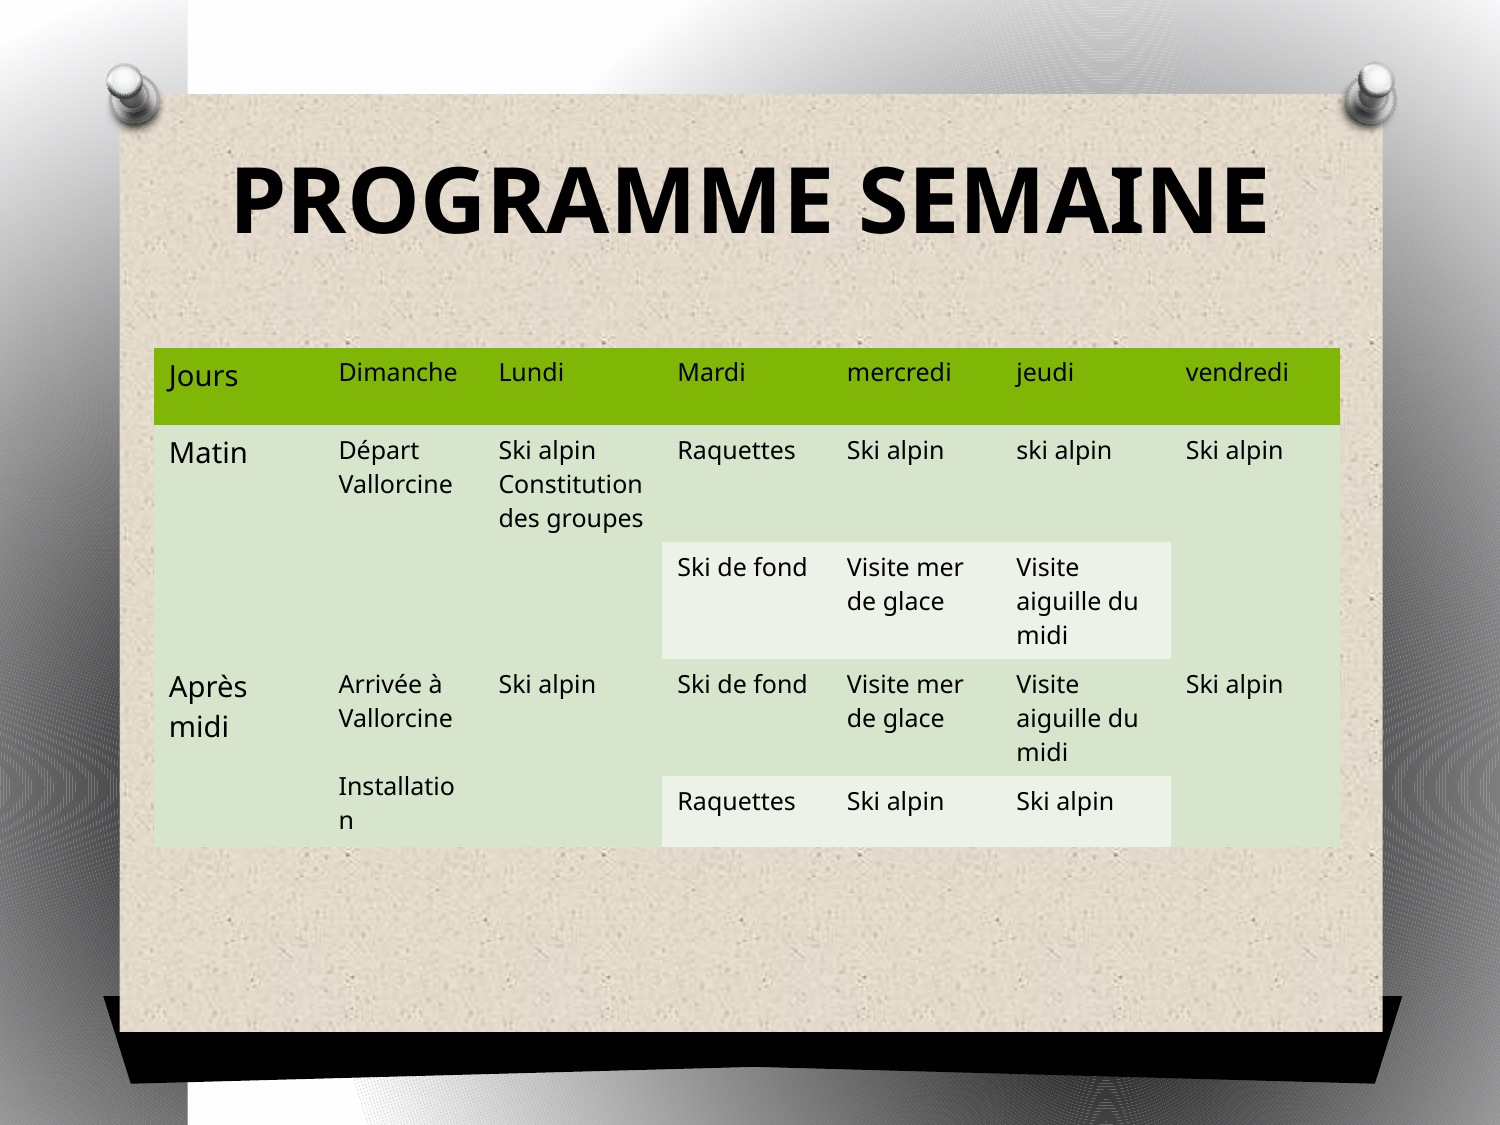

# PROGRAMME SEMAINE
| Jours | Dimanche | Lundi | Mardi | mercredi | jeudi | vendredi |
| --- | --- | --- | --- | --- | --- | --- |
| Matin | Départ Vallorcine | Ski alpin Constitution des groupes | Raquettes | Ski alpin | ski alpin | Ski alpin |
| | | | Ski de fond | Visite mer de glace | Visite aiguille du midi | |
| Après midi | Arrivée à Vallorcine Installation | Ski alpin | Ski de fond | Visite mer de glace | Visite aiguille du midi | Ski alpin |
| | | | Raquettes | Ski alpin | Ski alpin | |